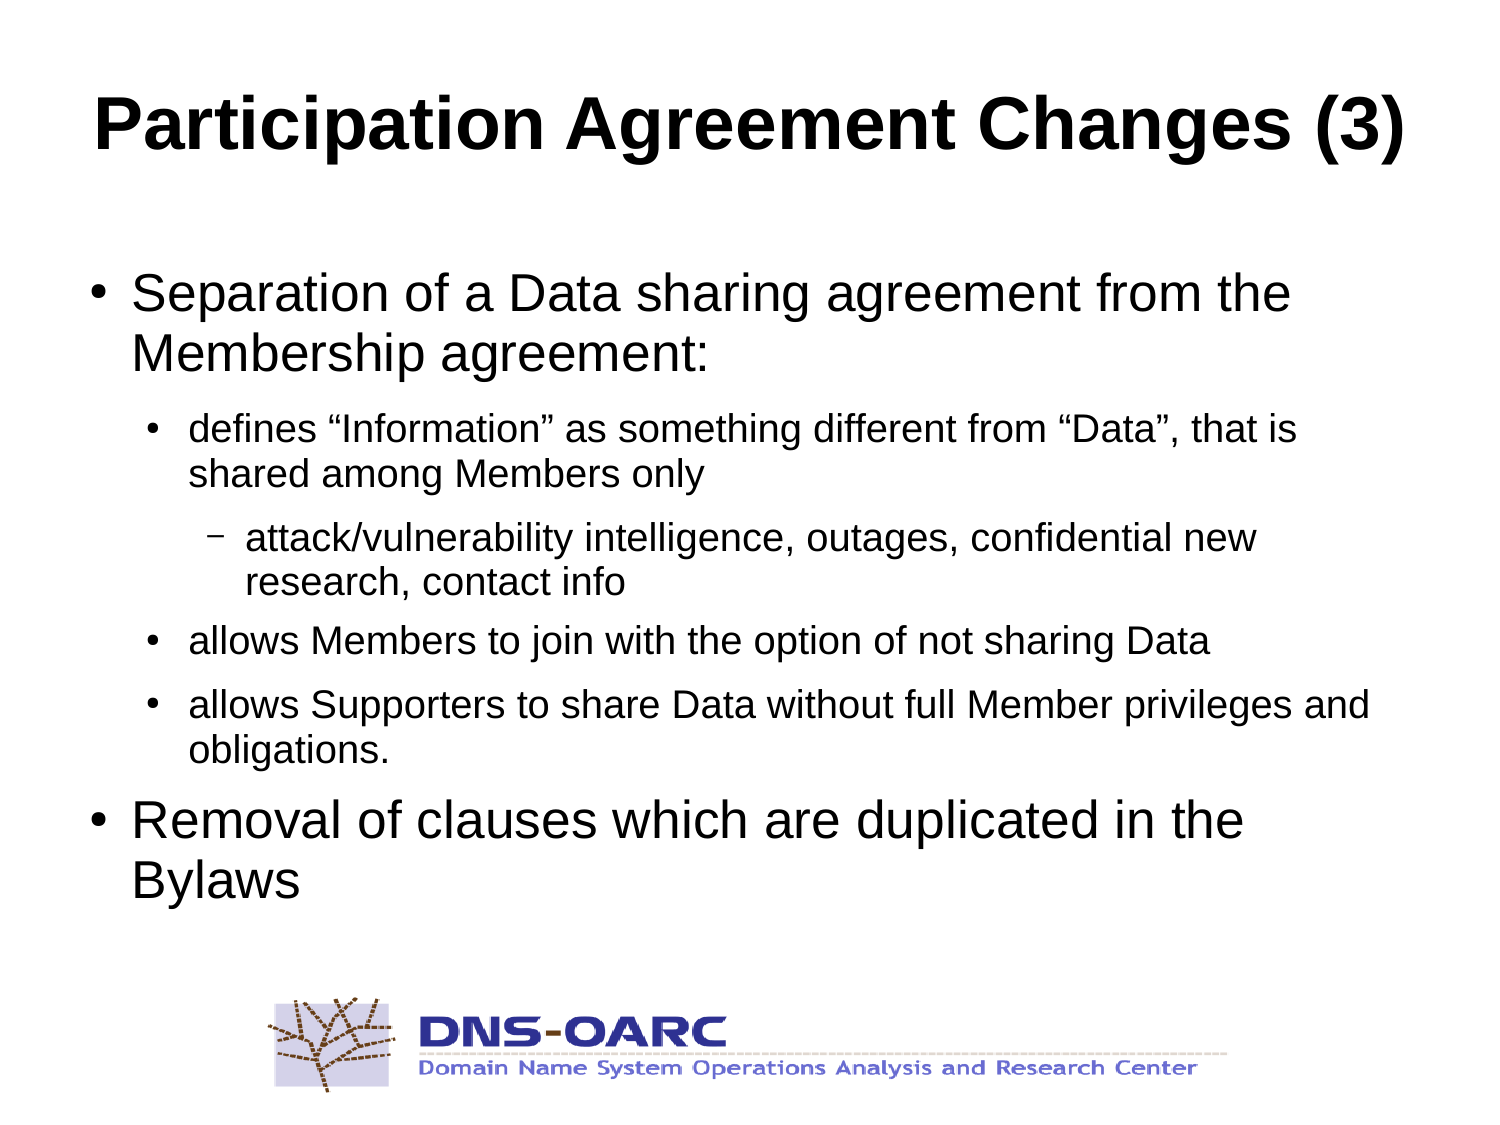

# Participation Agreement Changes (3)
Separation of a Data sharing agreement from the Membership agreement:
defines “Information” as something different from “Data”, that is shared among Members only
attack/vulnerability intelligence, outages, confidential new research, contact info
allows Members to join with the option of not sharing Data
allows Supporters to share Data without full Member privileges and obligations.
Removal of clauses which are duplicated in the Bylaws